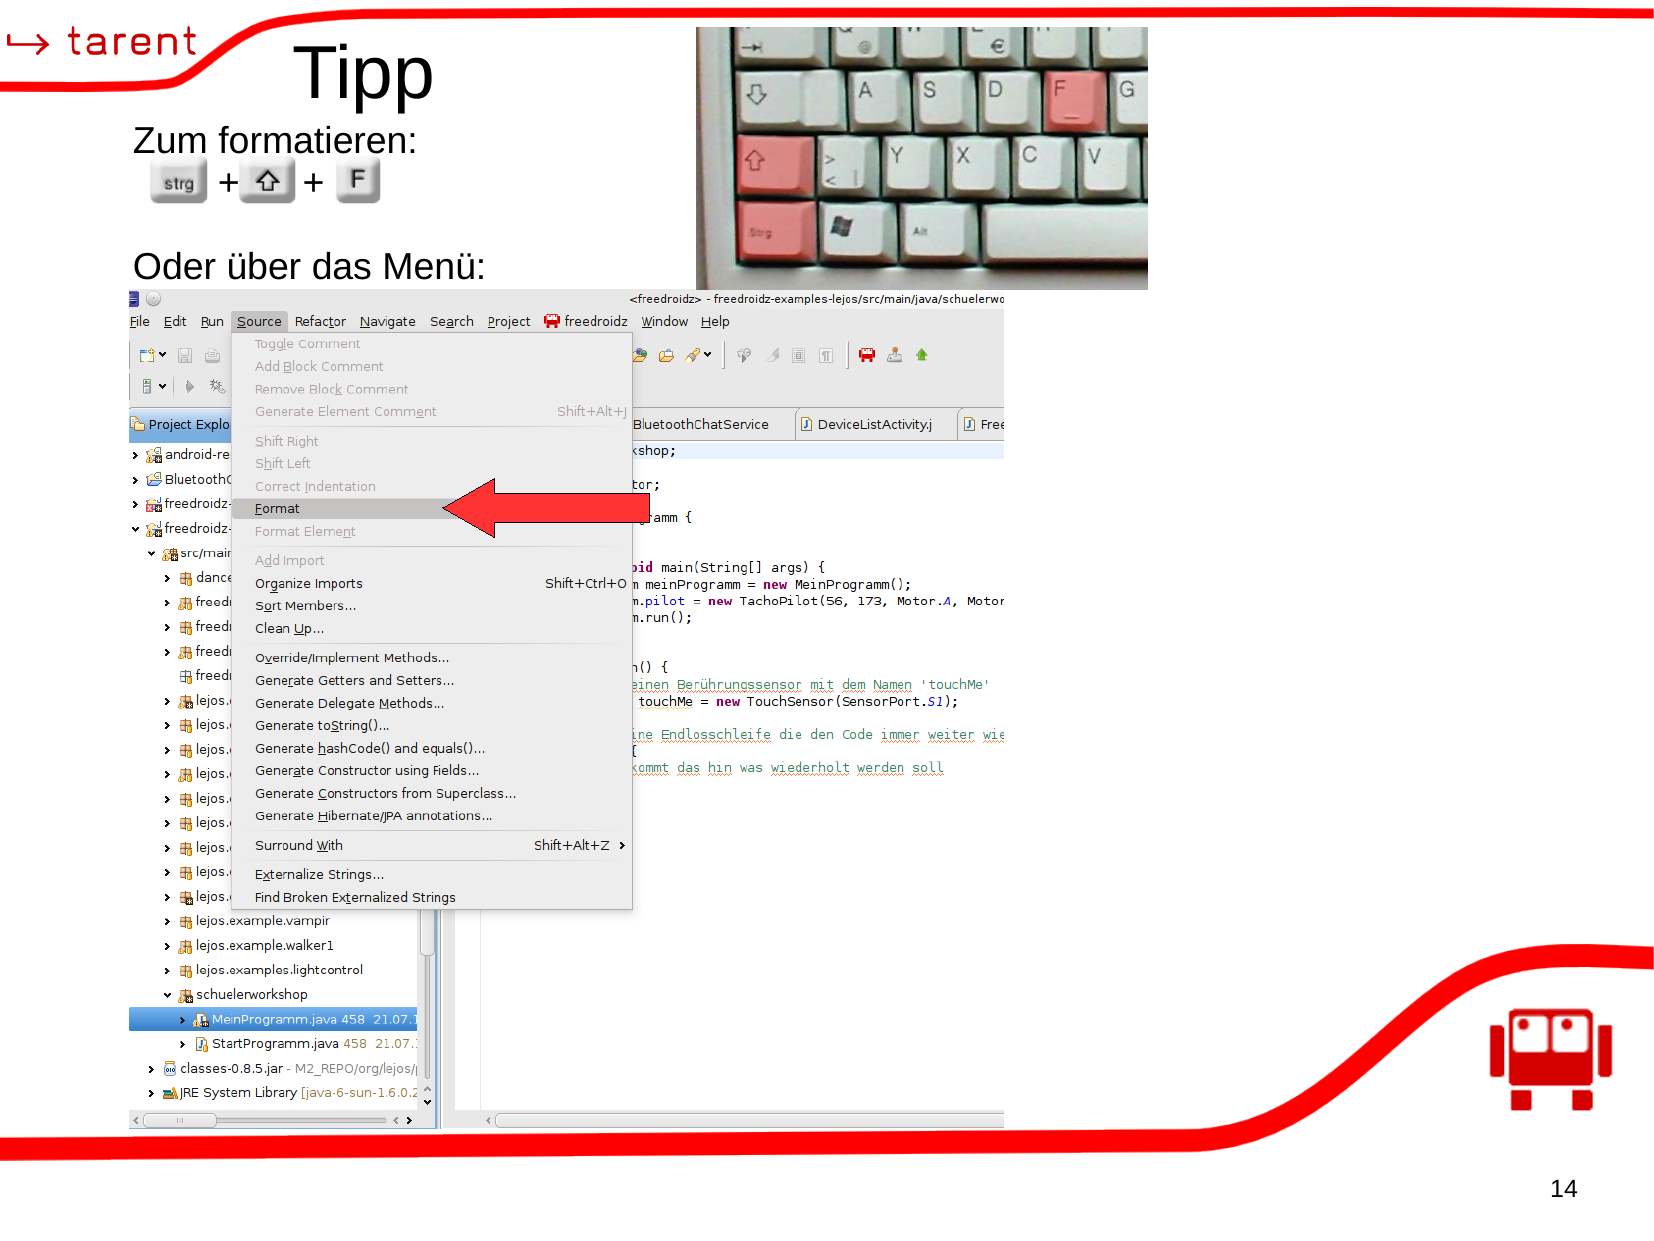

Tipp
Zum formatieren:
	 + +
Oder über das Menü: